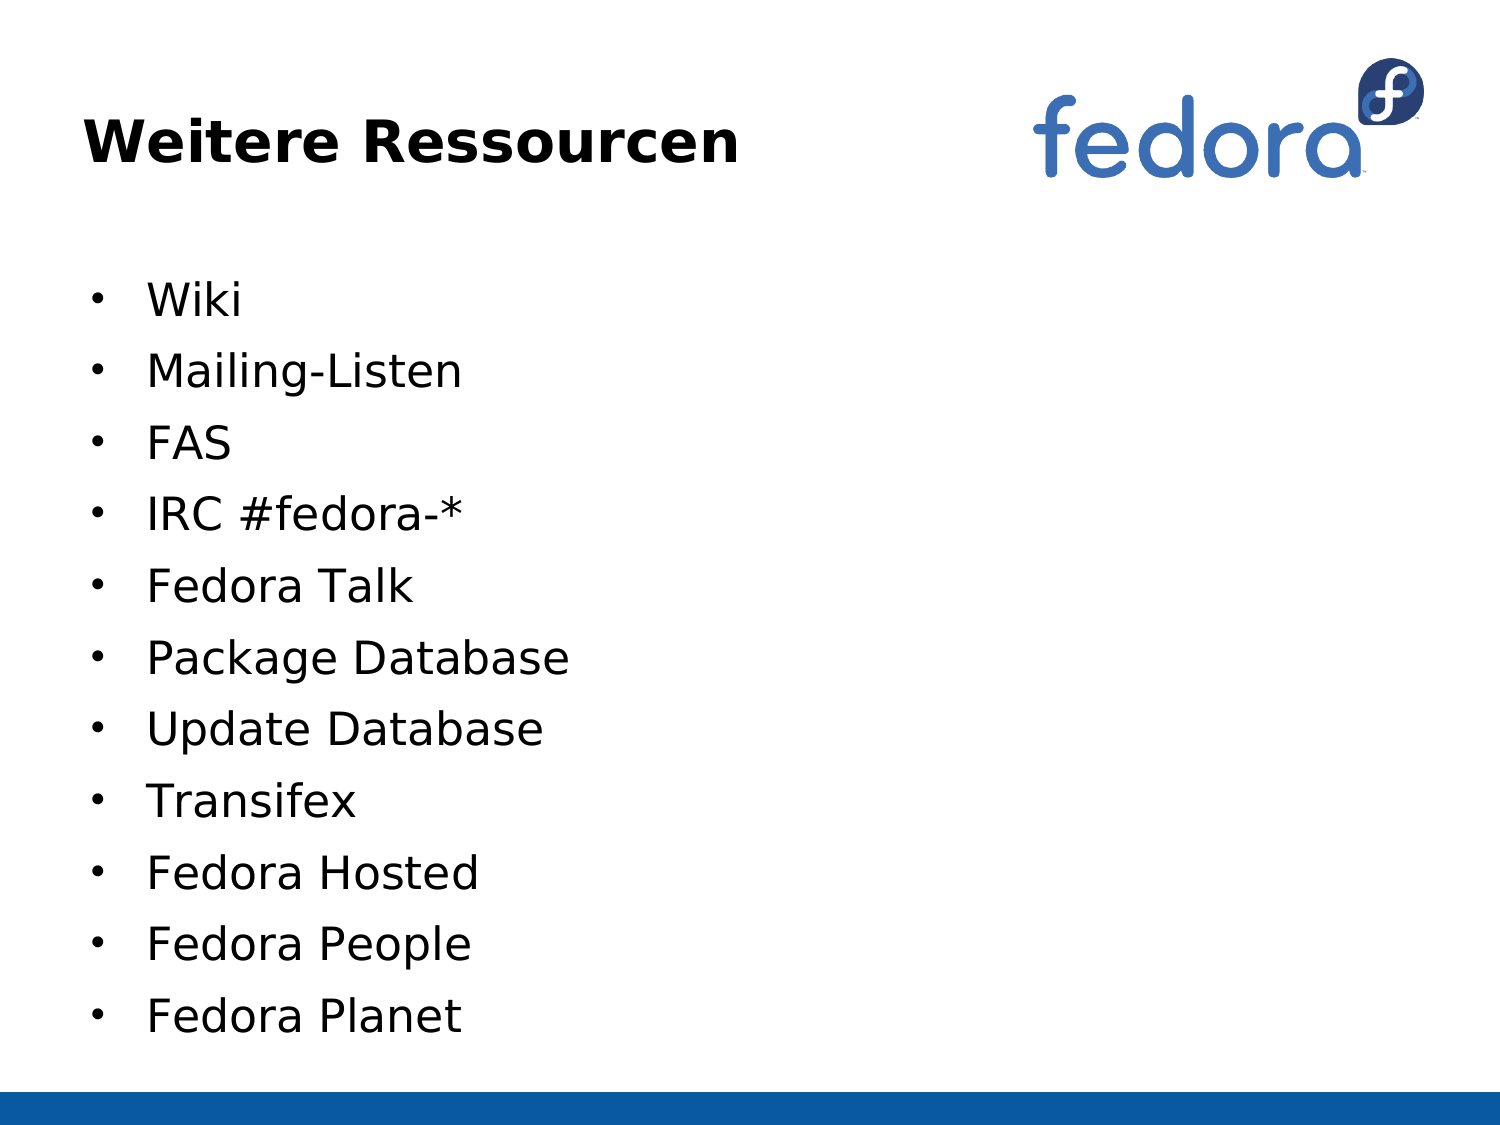

# Weitere Ressourcen
Wiki
Mailing-Listen
FAS
IRC #fedora-*
Fedora Talk
Package Database
Update Database
Transifex
Fedora Hosted
Fedora People
Fedora Planet